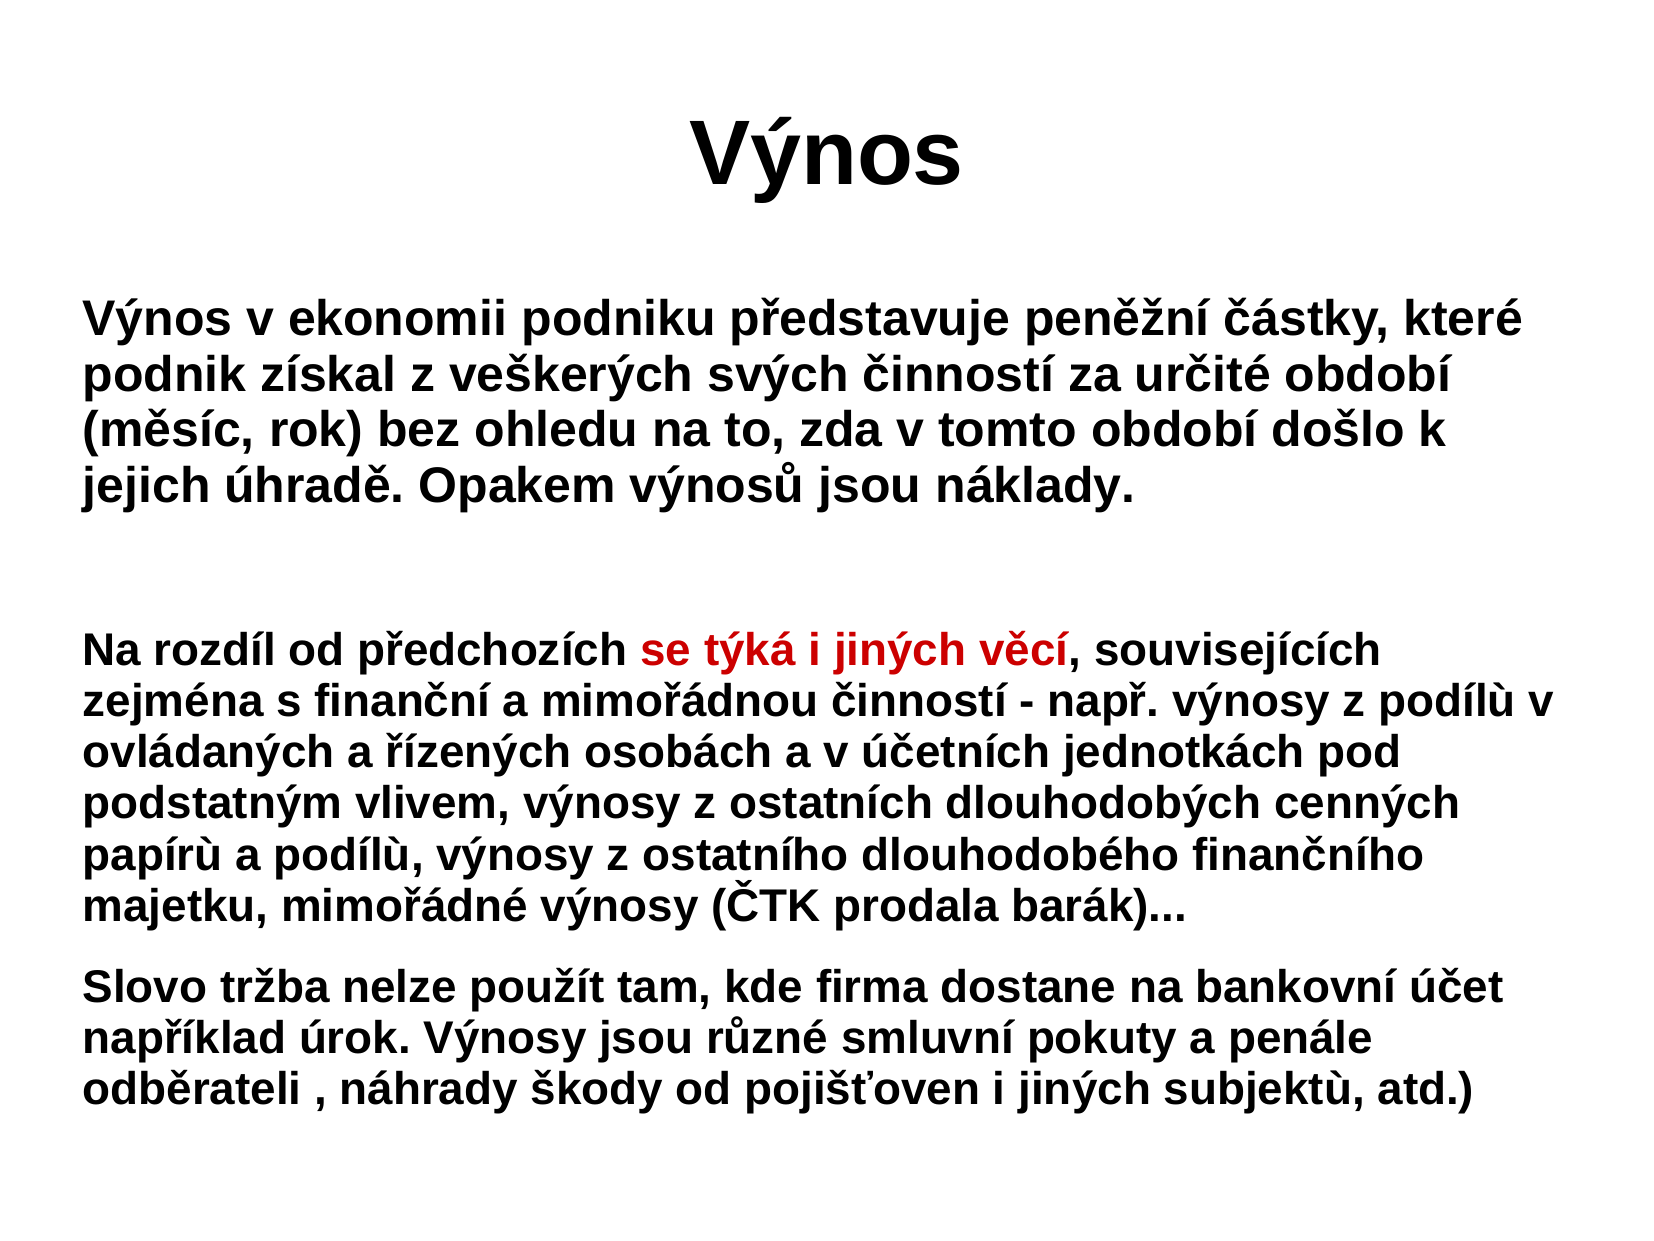

# Výnos
Výnos v ekonomii podniku představuje peněžní částky, které podnik získal z veškerých svých činností za určité období (měsíc, rok) bez ohledu na to, zda v tomto období došlo k jejich úhradě. Opakem výnosů jsou náklady.
Na rozdíl od předchozích se týká i jiných věcí, souvisejících zejména s finanční a mimořádnou činností - např. výnosy z podílù v ovládaných a řízených osobách a v účetních jednotkách pod podstatným vlivem, výnosy z ostatních dlouhodobých cenných papírù a podílù, výnosy z ostatního dlouhodobého finančního majetku, mimořádné výnosy (ČTK prodala barák)...
Slovo tržba nelze použít tam, kde firma dostane na bankovní účet například úrok. Výnosy jsou různé smluvní pokuty a penále odběrateli , náhrady škody od pojišťoven i jiných subjektù, atd.)